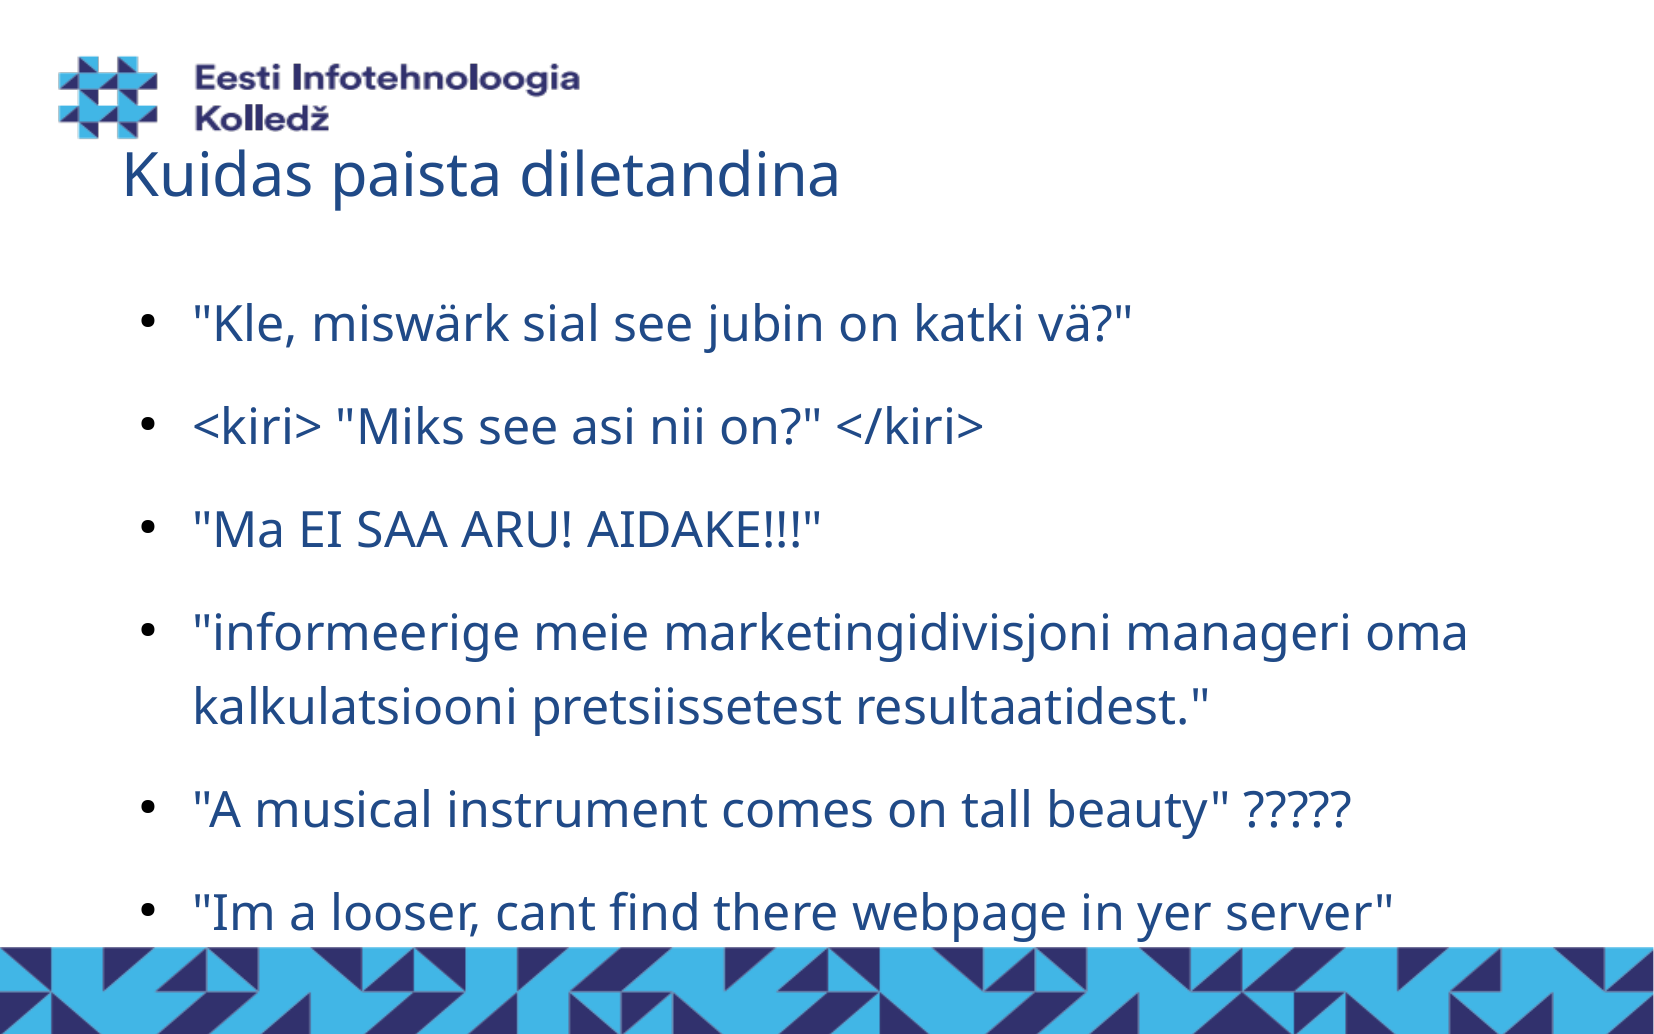

# Kuidas paista diletandina
"Kle, miswärk sial see jubin on katki vä?"
<kiri> "Miks see asi nii on?" </kiri>
"Ma EI SAA ARU! AIDAKE!!!"
"informeerige meie marketingidivisjoni manageri oma kalkulatsiooni pretsiissetest resultaatidest."
"A musical instrument comes on tall beauty" ?????
"Im a looser, cant find there webpage in yer server"